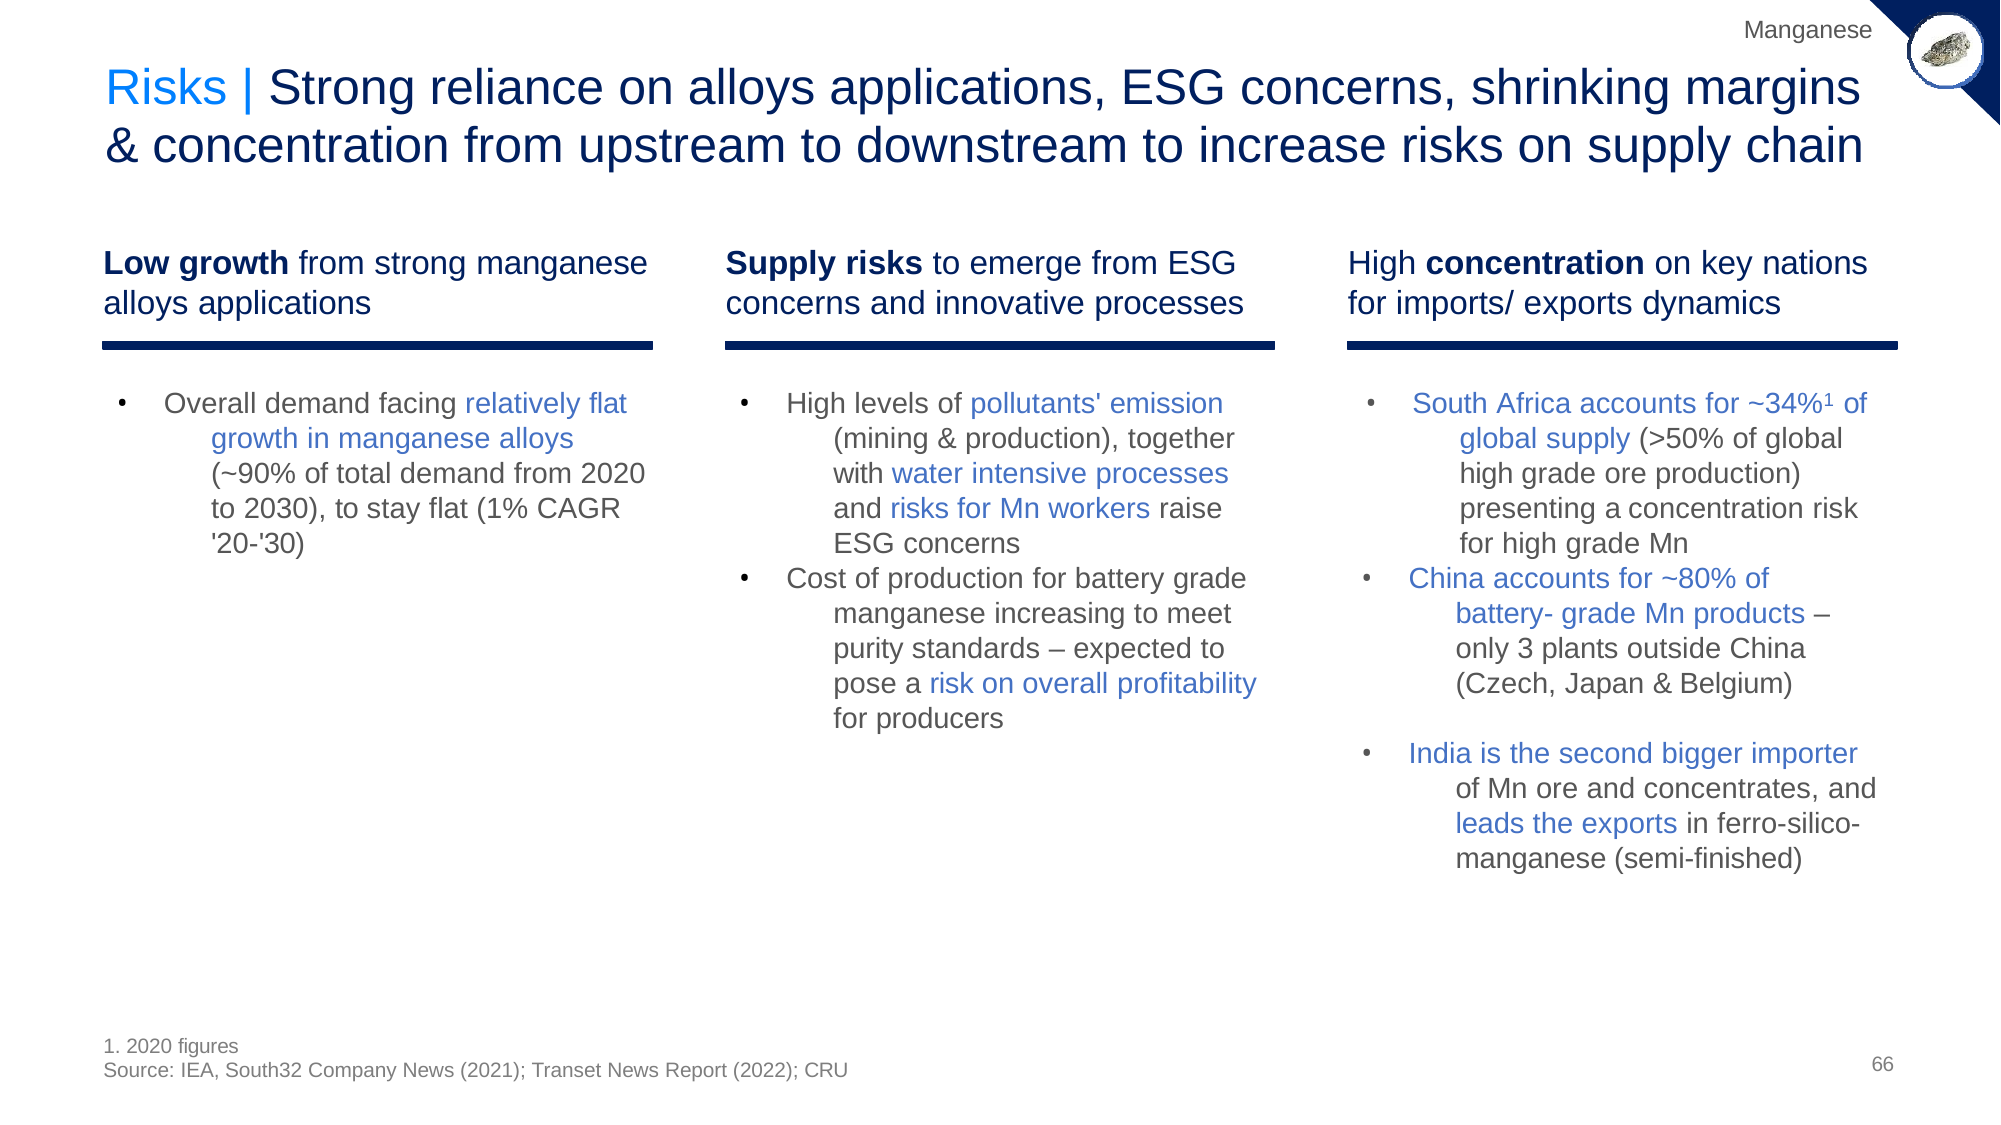

Manganese
# Risks | Strong reliance on alloys applications, ESG concerns, shrinking margins
& concentration from upstream to downstream to increase risks on supply chain
Low growth from strong manganese alloys applications
Supply risks to emerge from ESG concerns and innovative processes
High concentration on key nations for imports/ exports dynamics
Overall demand facing relatively flat growth in manganese alloys (~90% of total demand from 2020 to 2030), to stay flat (1% CAGR '20-'30)
High levels of pollutants' emission (mining & production), together with water intensive processes and risks for Mn workers raise ESG concerns
South Africa accounts for ~34%1 of global supply (>50% of global high grade ore production) presenting a concentration risk for high grade Mn
Cost of production for battery grade manganese increasing to meet purity standards – expected to pose a risk on overall profitability for producers
China accounts for ~80% of battery- grade Mn products – only 3 plants outside China (Czech, Japan & Belgium)
India is the second bigger importer of Mn ore and concentrates, and leads the exports in ferro-silico-manganese (semi-finished)
1. 2020 figures
Source: IEA, South32 Company News (2021); Transet News Report (2022); CRU
66